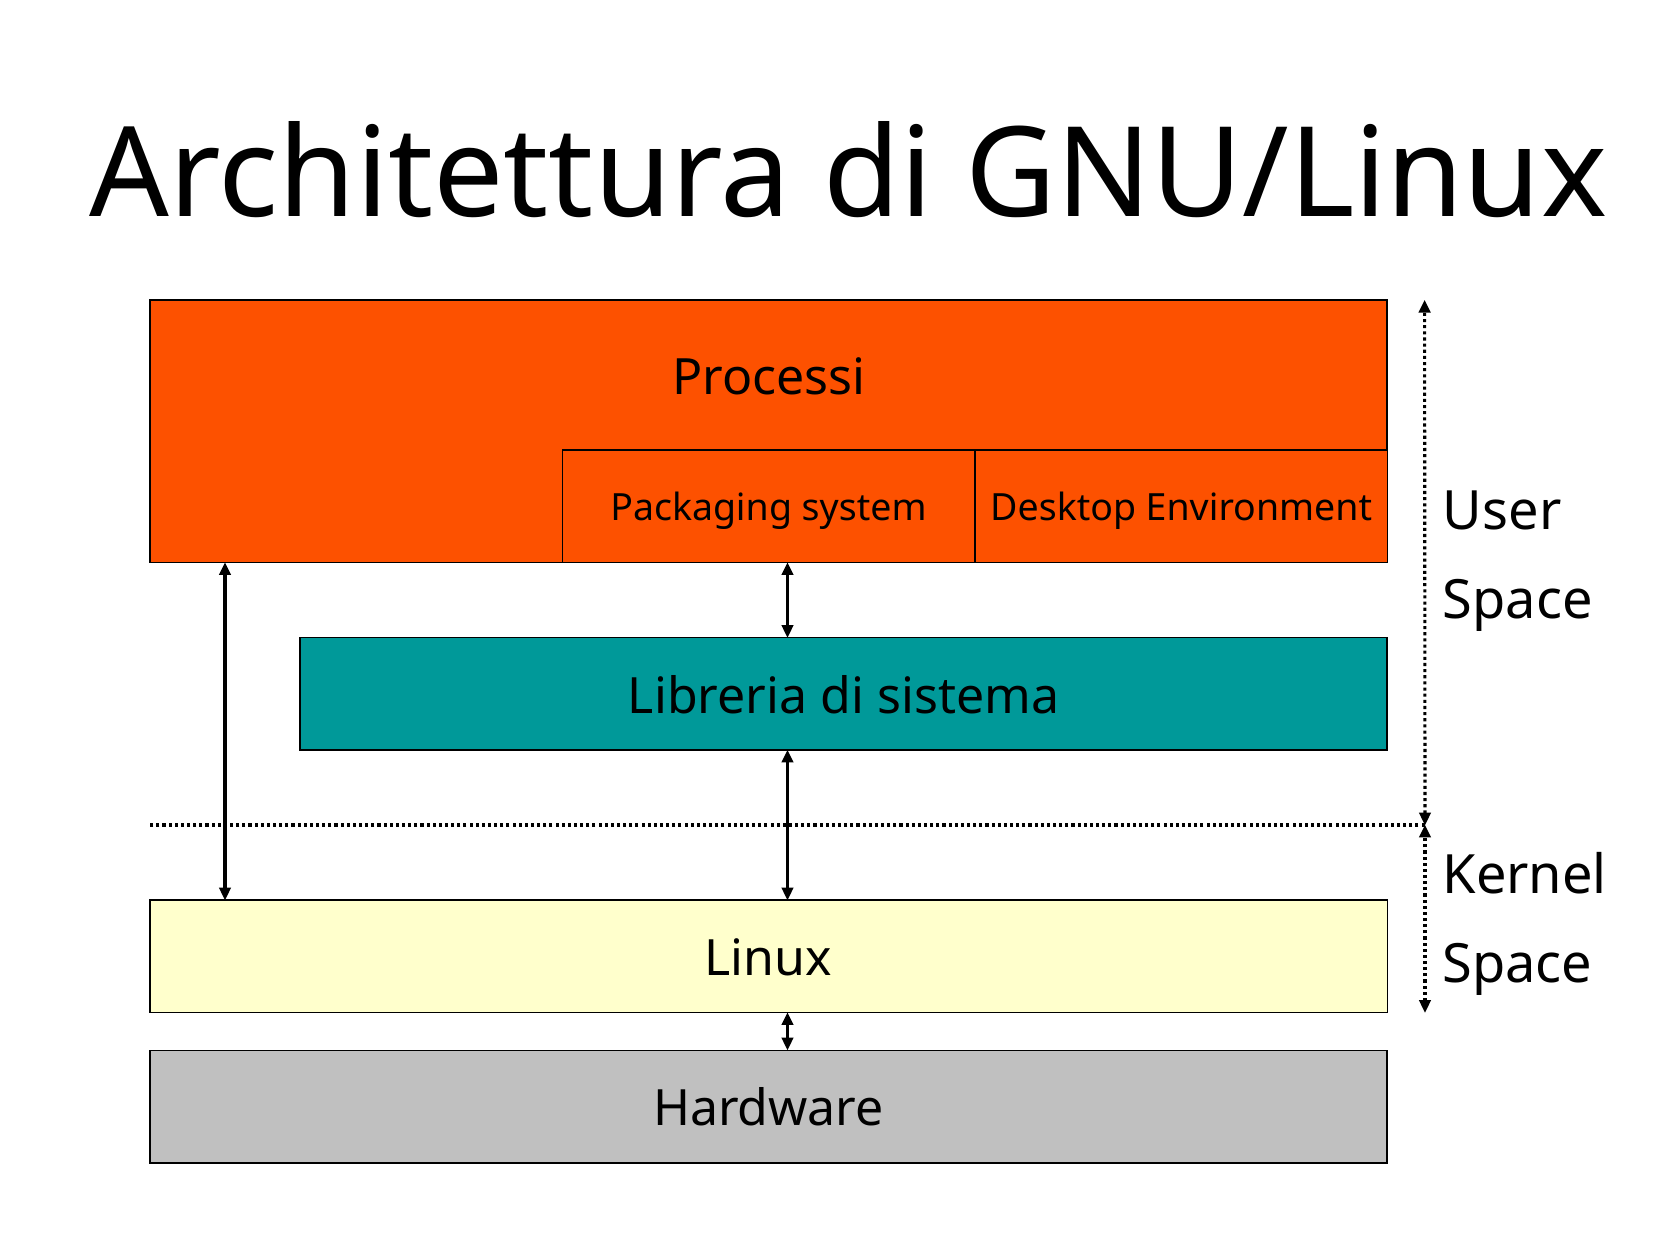

Architettura di GNU/Linux
Processi
Packaging system
Desktop Environment
User
Space
Libreria di sistema
Kernel
Space
Linux
Hardware